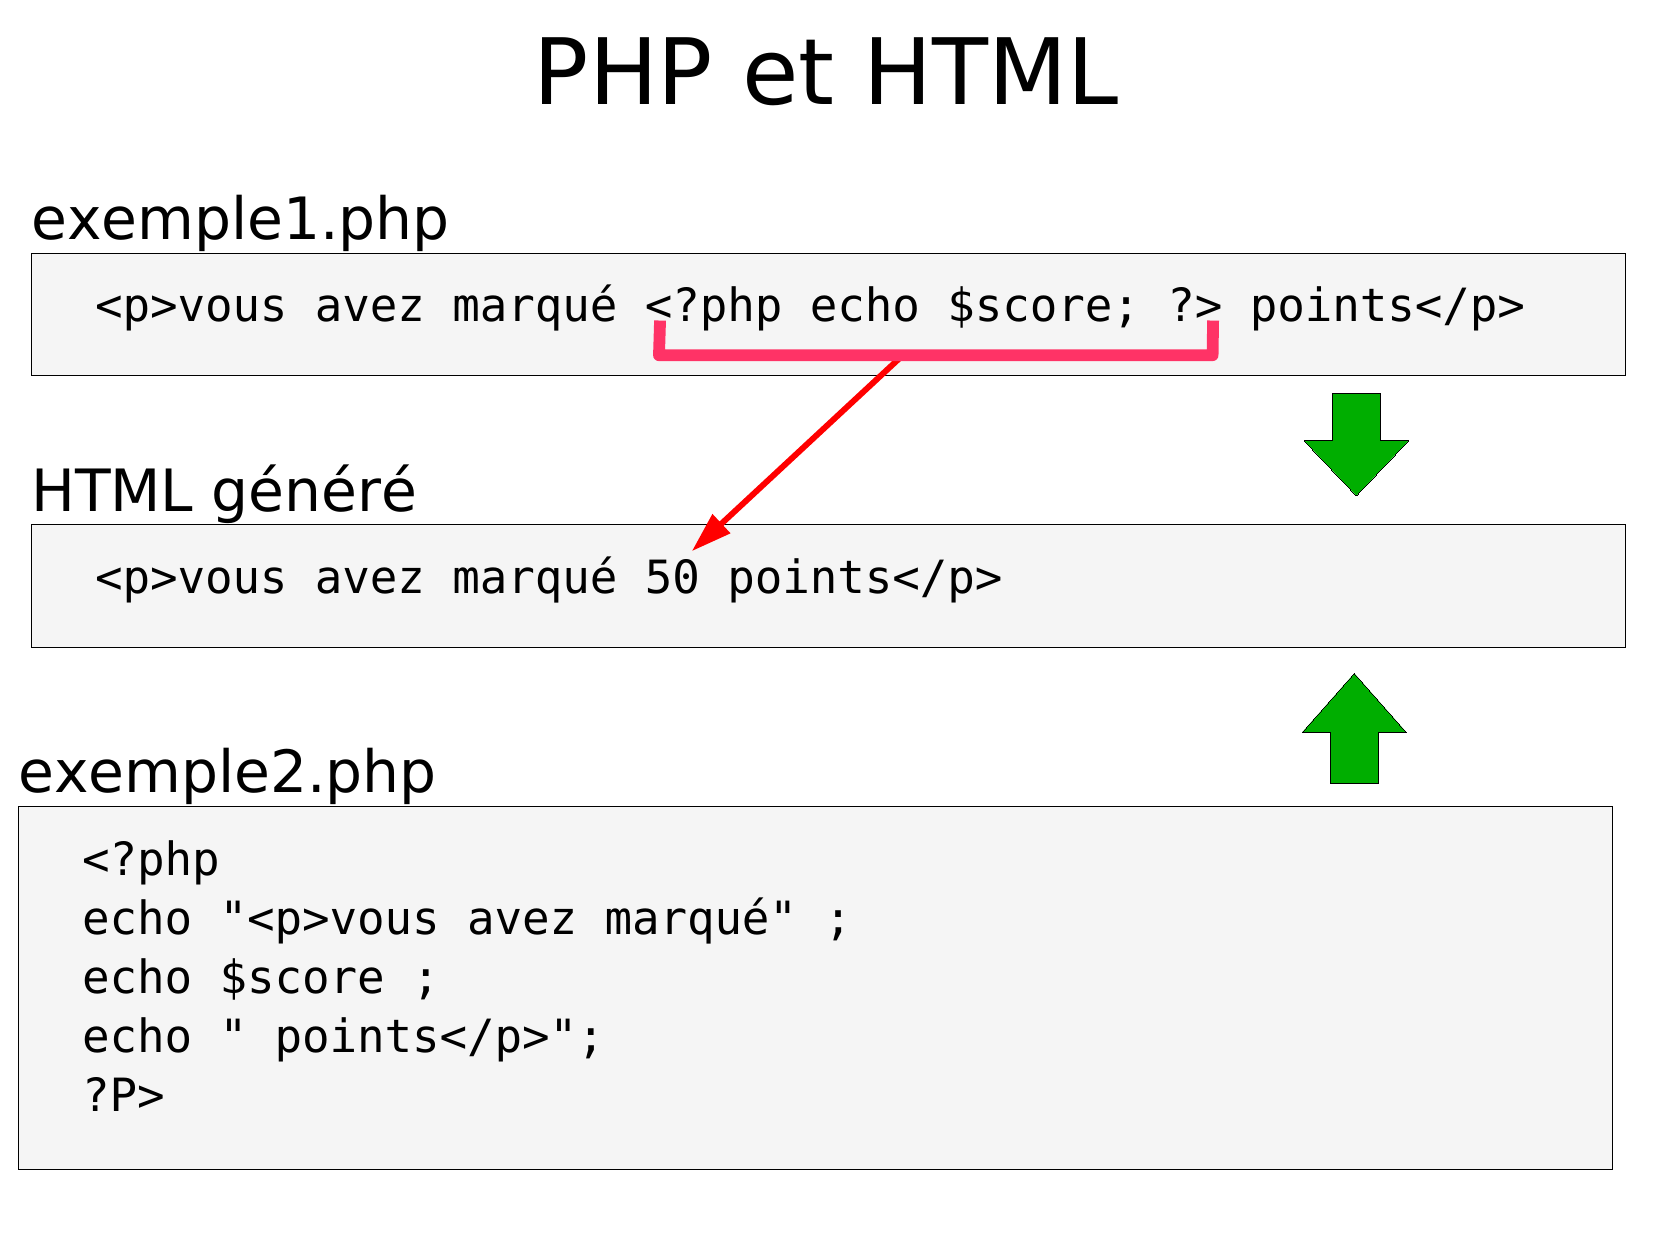

# PHP et HTML
exemple1.php
<p>vous avez marqué <?php echo $score; ?> points</p>
HTML généré
<p>vous avez marqué 50 points</p>
exemple2.php
<?php
echo "<p>vous avez marqué" ;
echo $score ;
echo " points</p>";
?P>